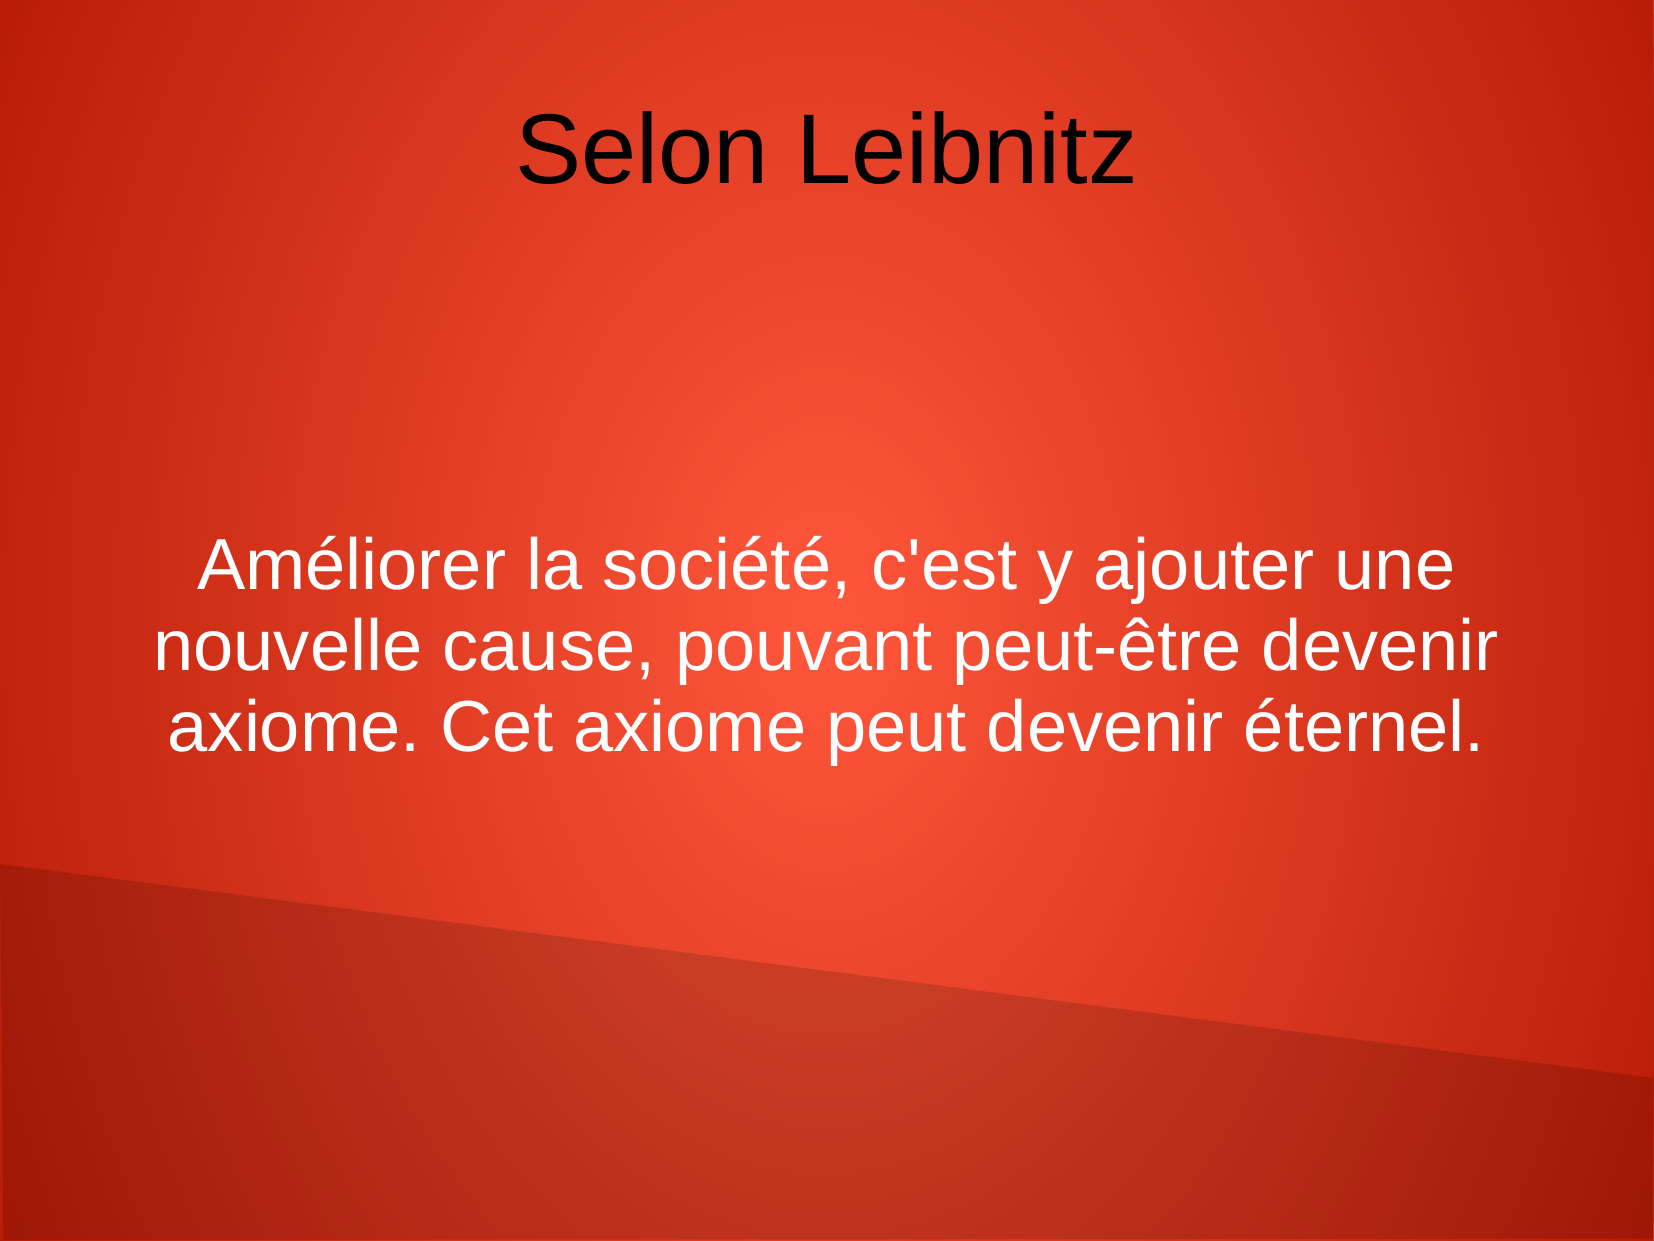

# Selon Leibnitz
Améliorer la société, c'est y ajouter une nouvelle cause, pouvant peut-être devenir axiome. Cet axiome peut devenir éternel.